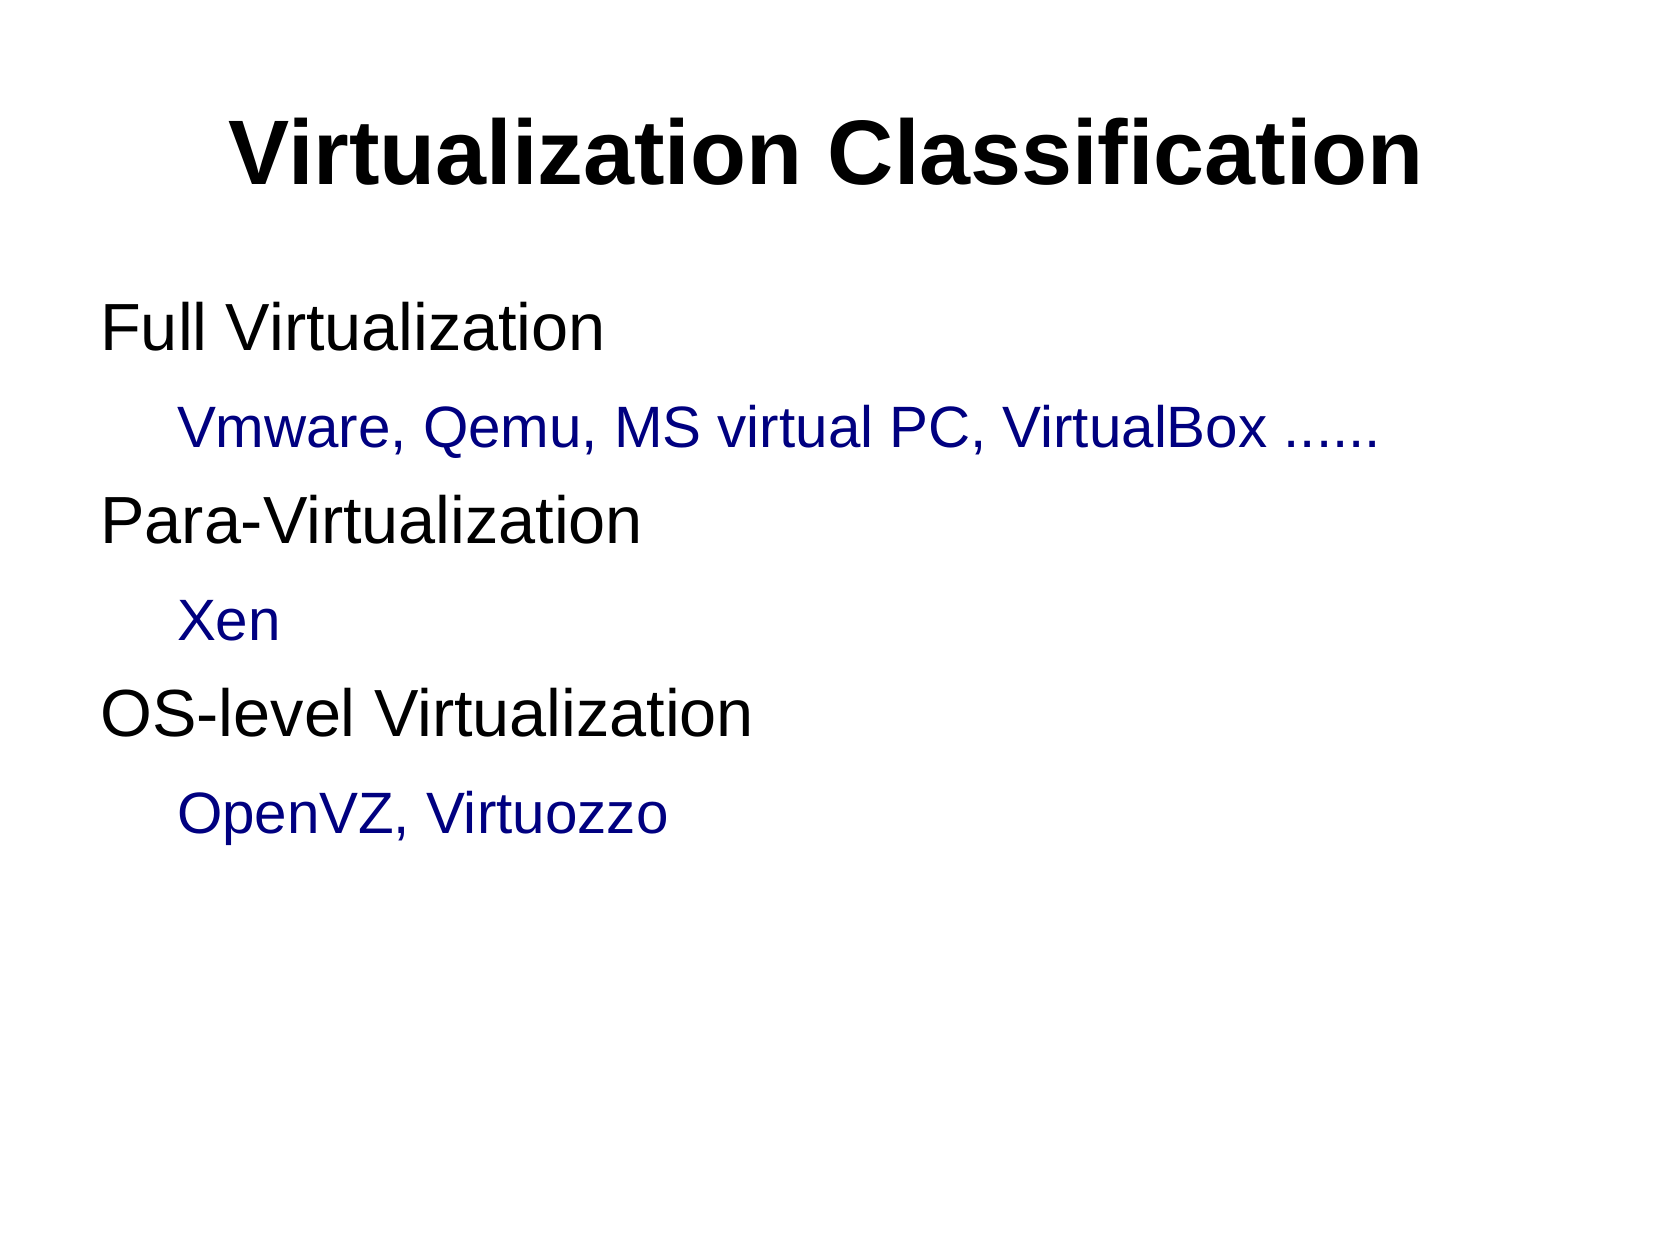

# Virtualization Classification
Full Virtualization
Vmware, Qemu, MS virtual PC, VirtualBox ......
Para-Virtualization
Xen
OS-level Virtualization
OpenVZ, Virtuozzo